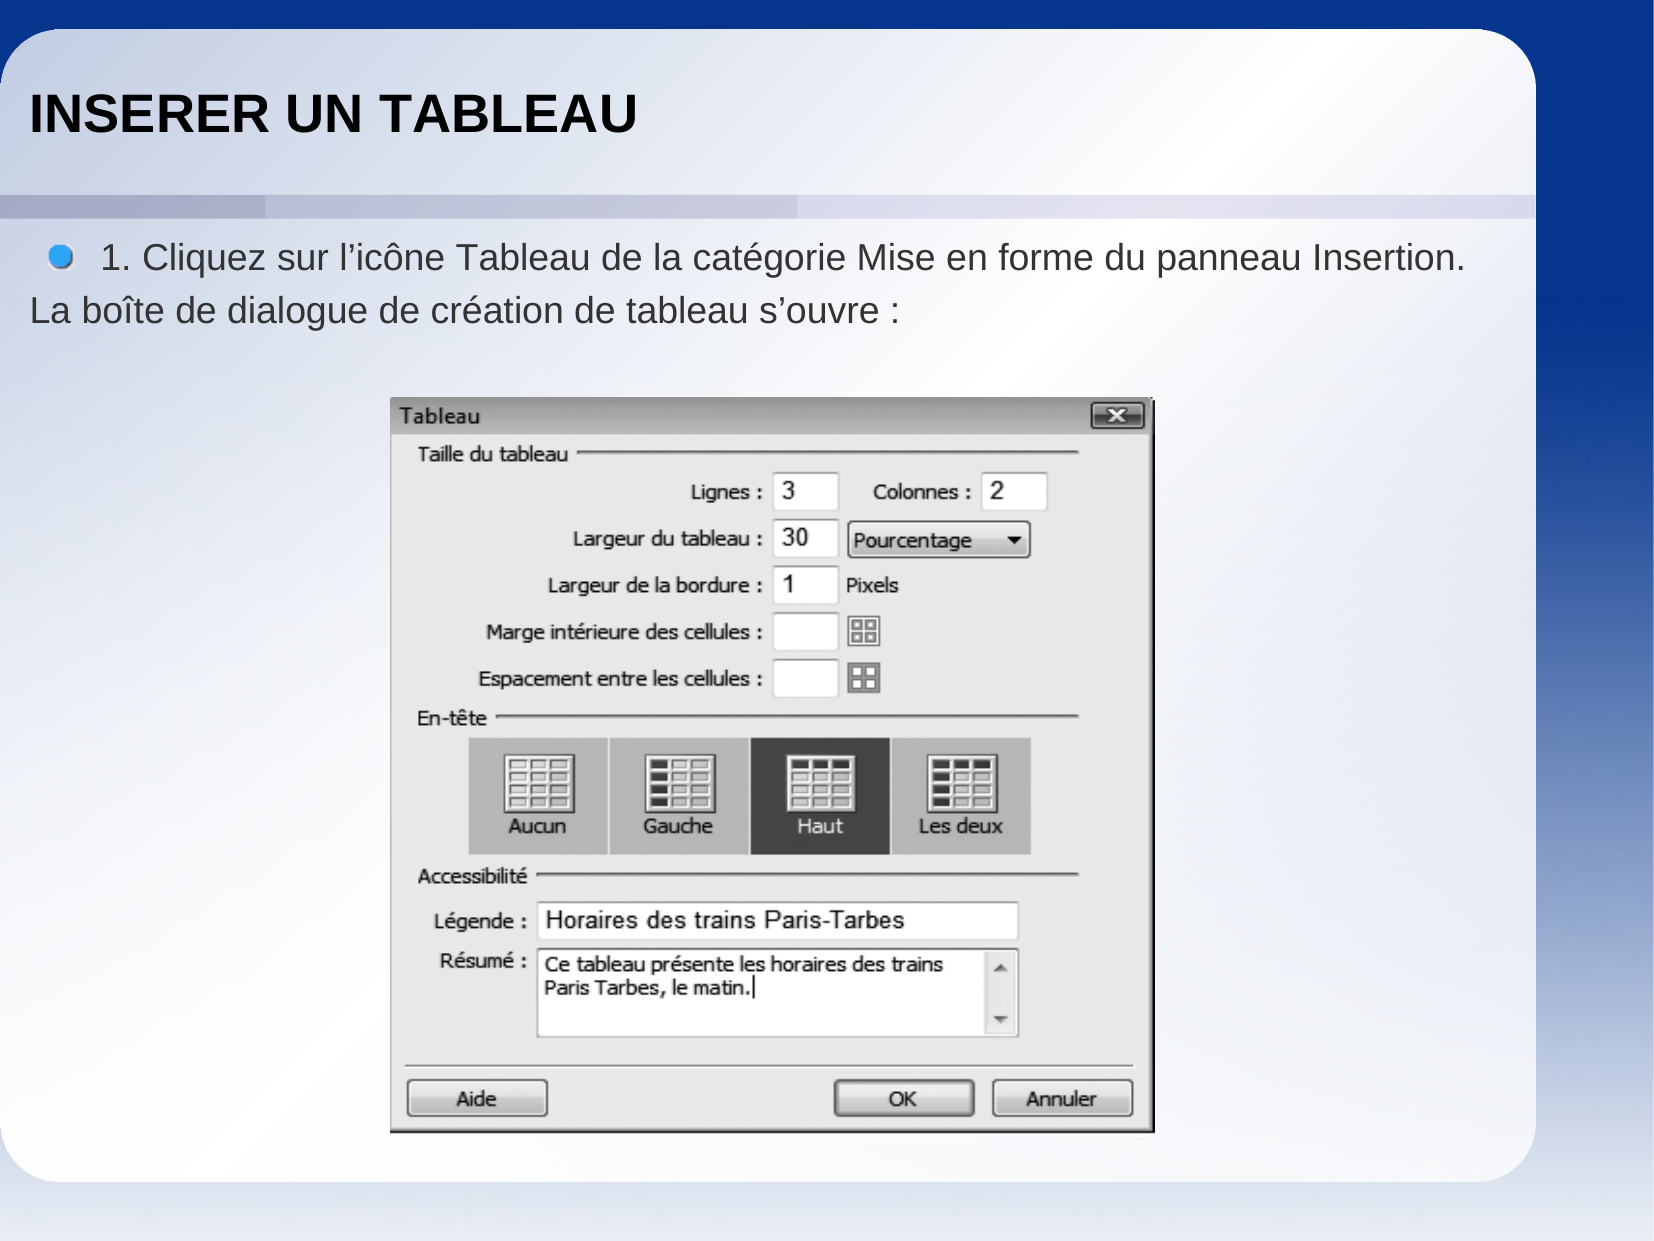

# INSERER UN TABLEAU
1. Cliquez sur l’icône Tableau de la catégorie Mise en forme du panneau Insertion.
La boîte de dialogue de création de tableau s’ouvre :